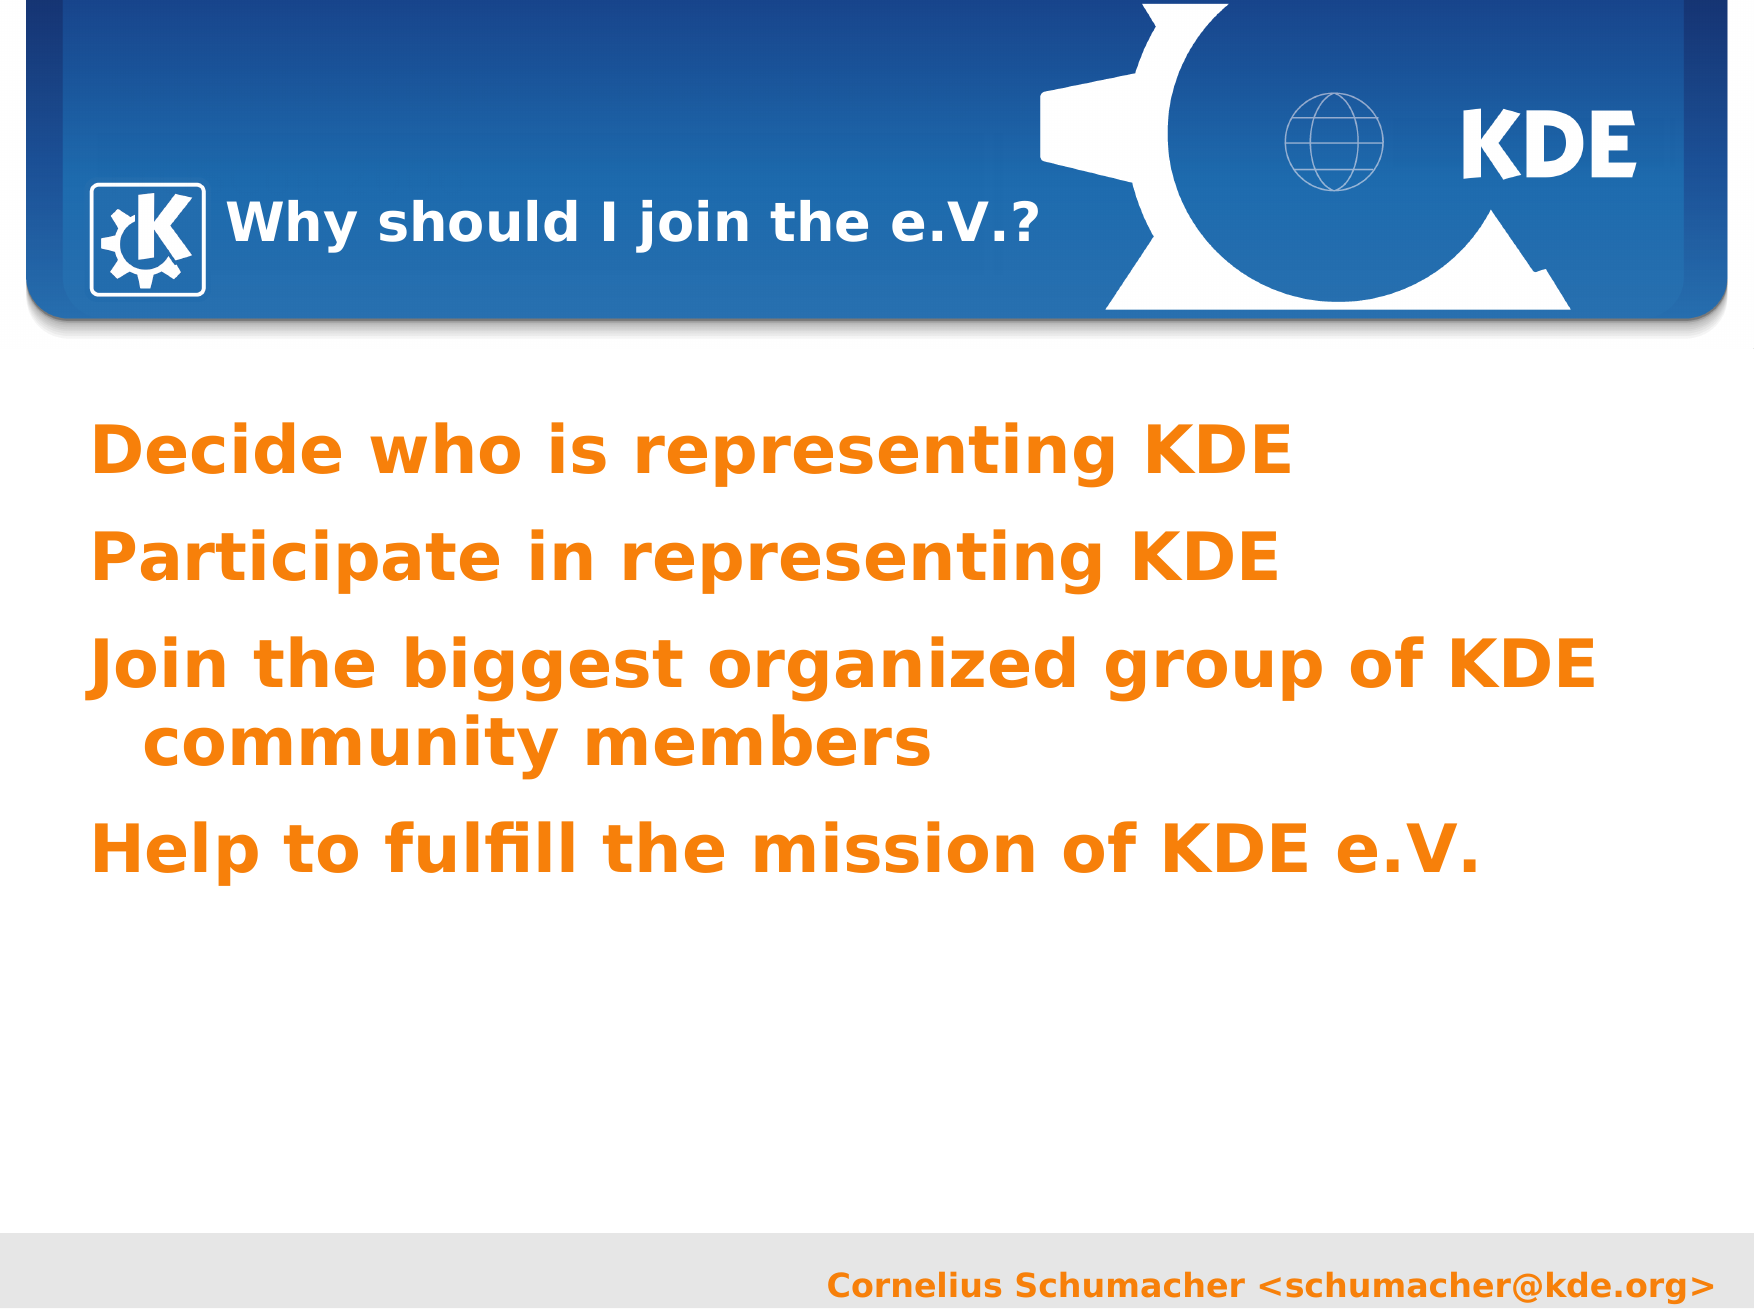

# Why should I join the e.V.?
Decide who is representing KDE
Participate in representing KDE
Join the biggest organized group of KDE community members
Help to fulfill the mission of KDE e.V.